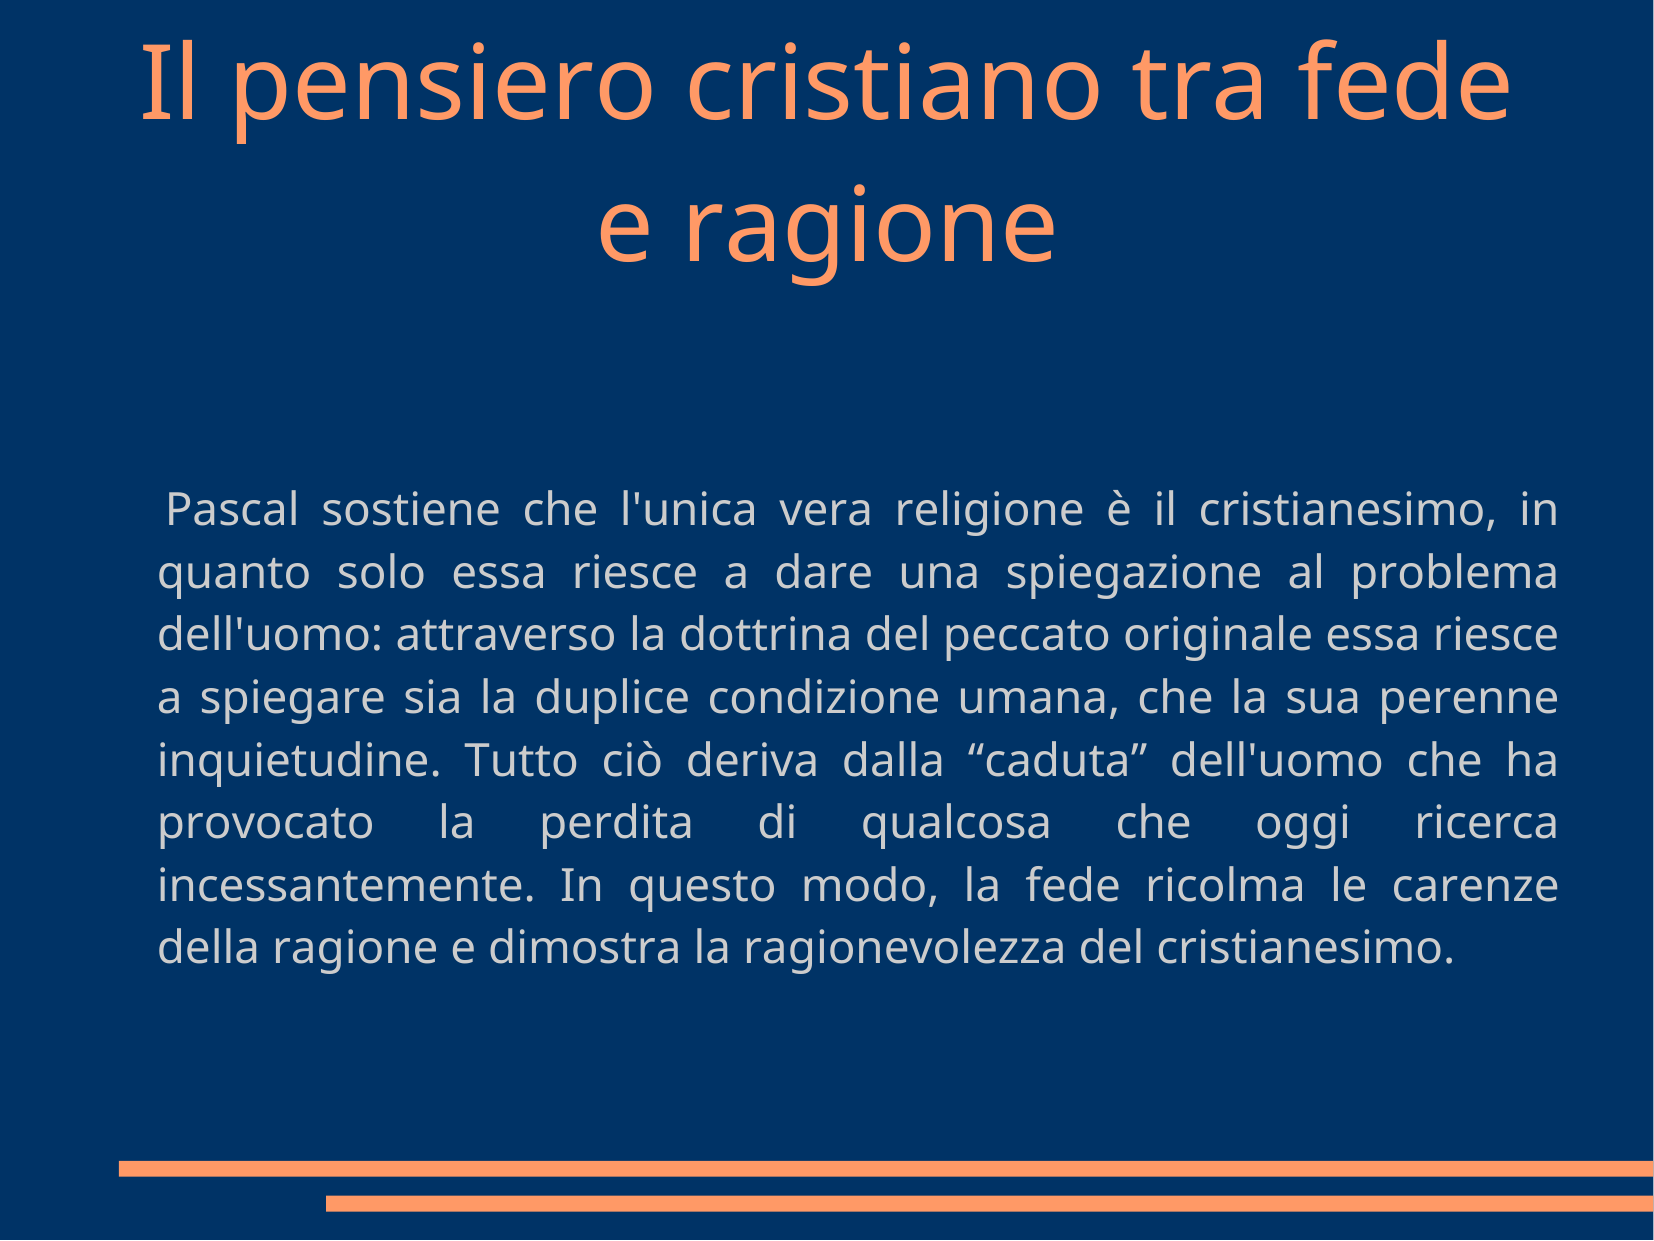

# Il pensiero cristiano tra fede e ragione
 Pascal sostiene che l'unica vera religione è il cristianesimo, in quanto solo essa riesce a dare una spiegazione al problema dell'uomo: attraverso la dottrina del peccato originale essa riesce a spiegare sia la duplice condizione umana, che la sua perenne inquietudine. Tutto ciò deriva dalla “caduta” dell'uomo che ha provocato la perdita di qualcosa che oggi ricerca incessantemente. In questo modo, la fede ricolma le carenze della ragione e dimostra la ragionevolezza del cristianesimo.